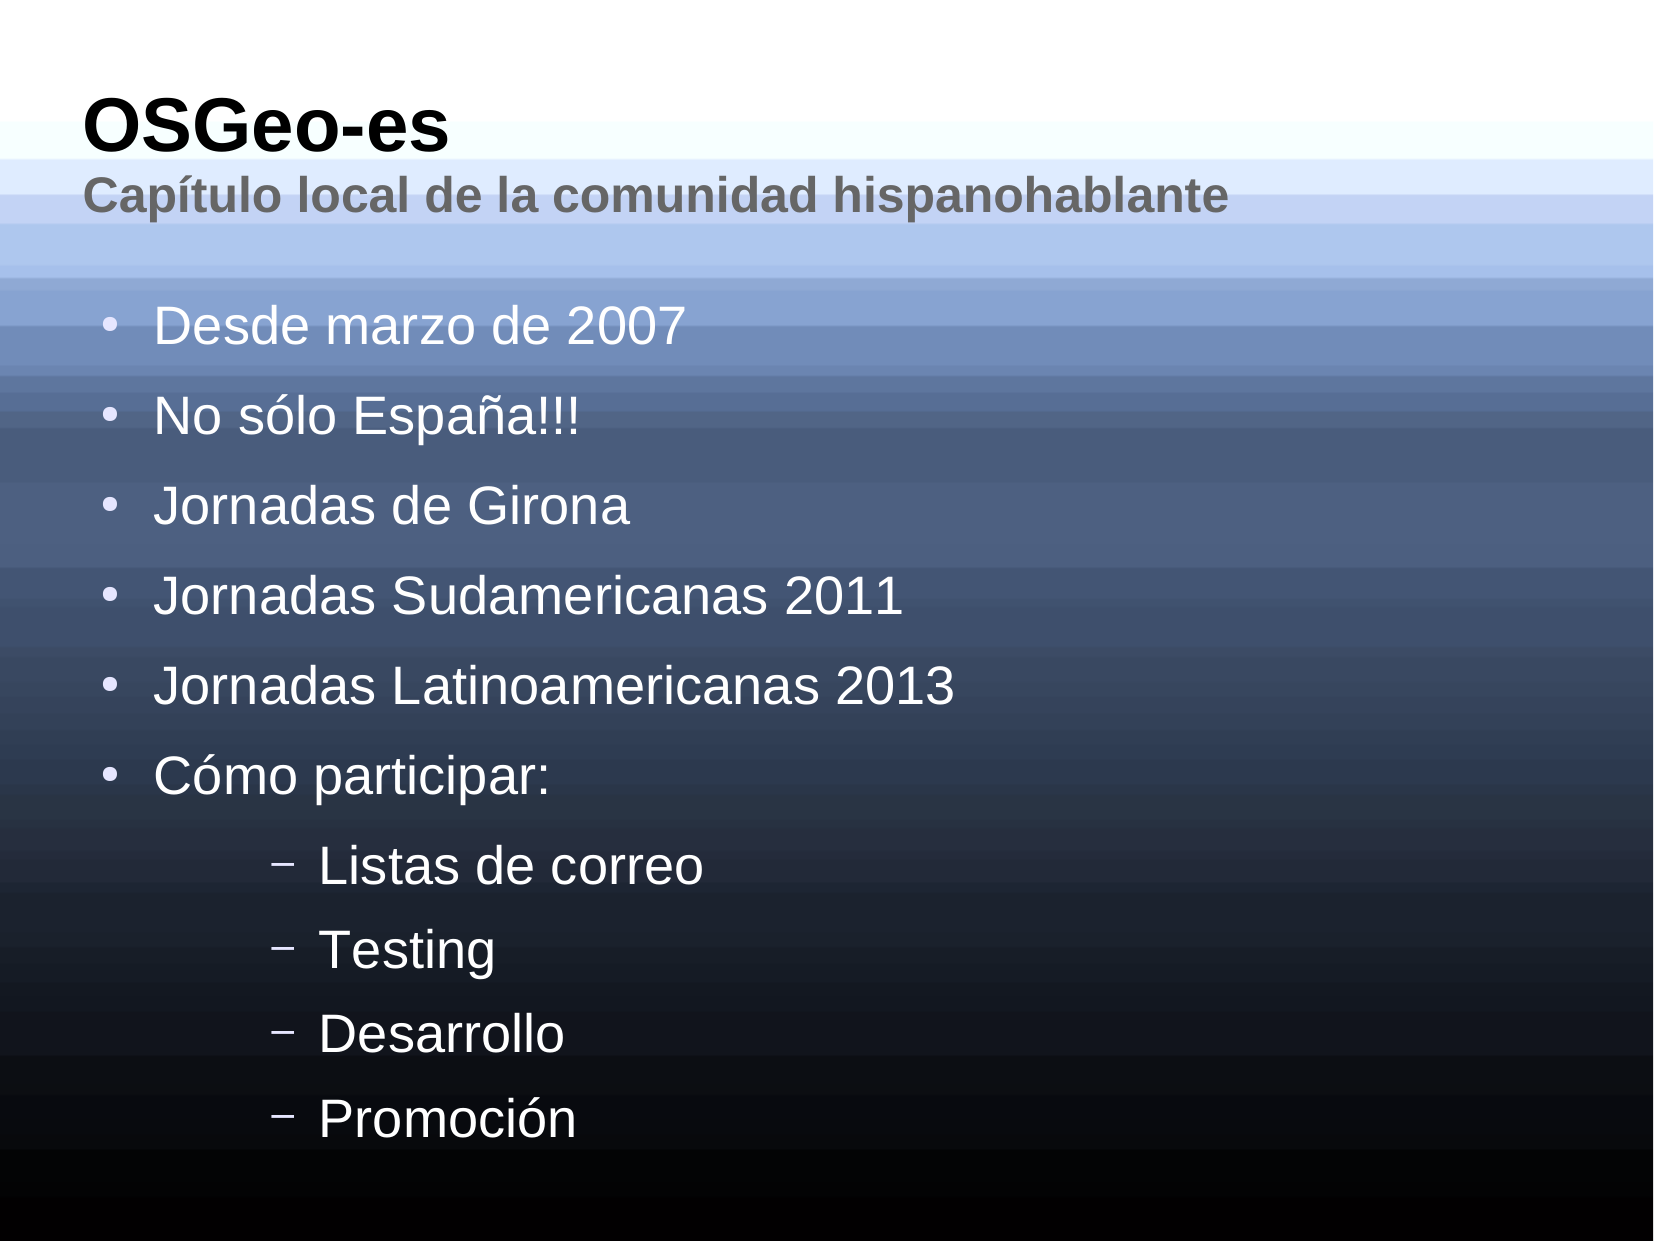

# OSGeo-es Capítulo local de la comunidad hispanohablante
Desde marzo de 2007
No sólo España!!!
Jornadas de Girona
Jornadas Sudamericanas 2011
Jornadas Latinoamericanas 2013
Cómo participar:
Listas de correo
Testing
Desarrollo
Promoción